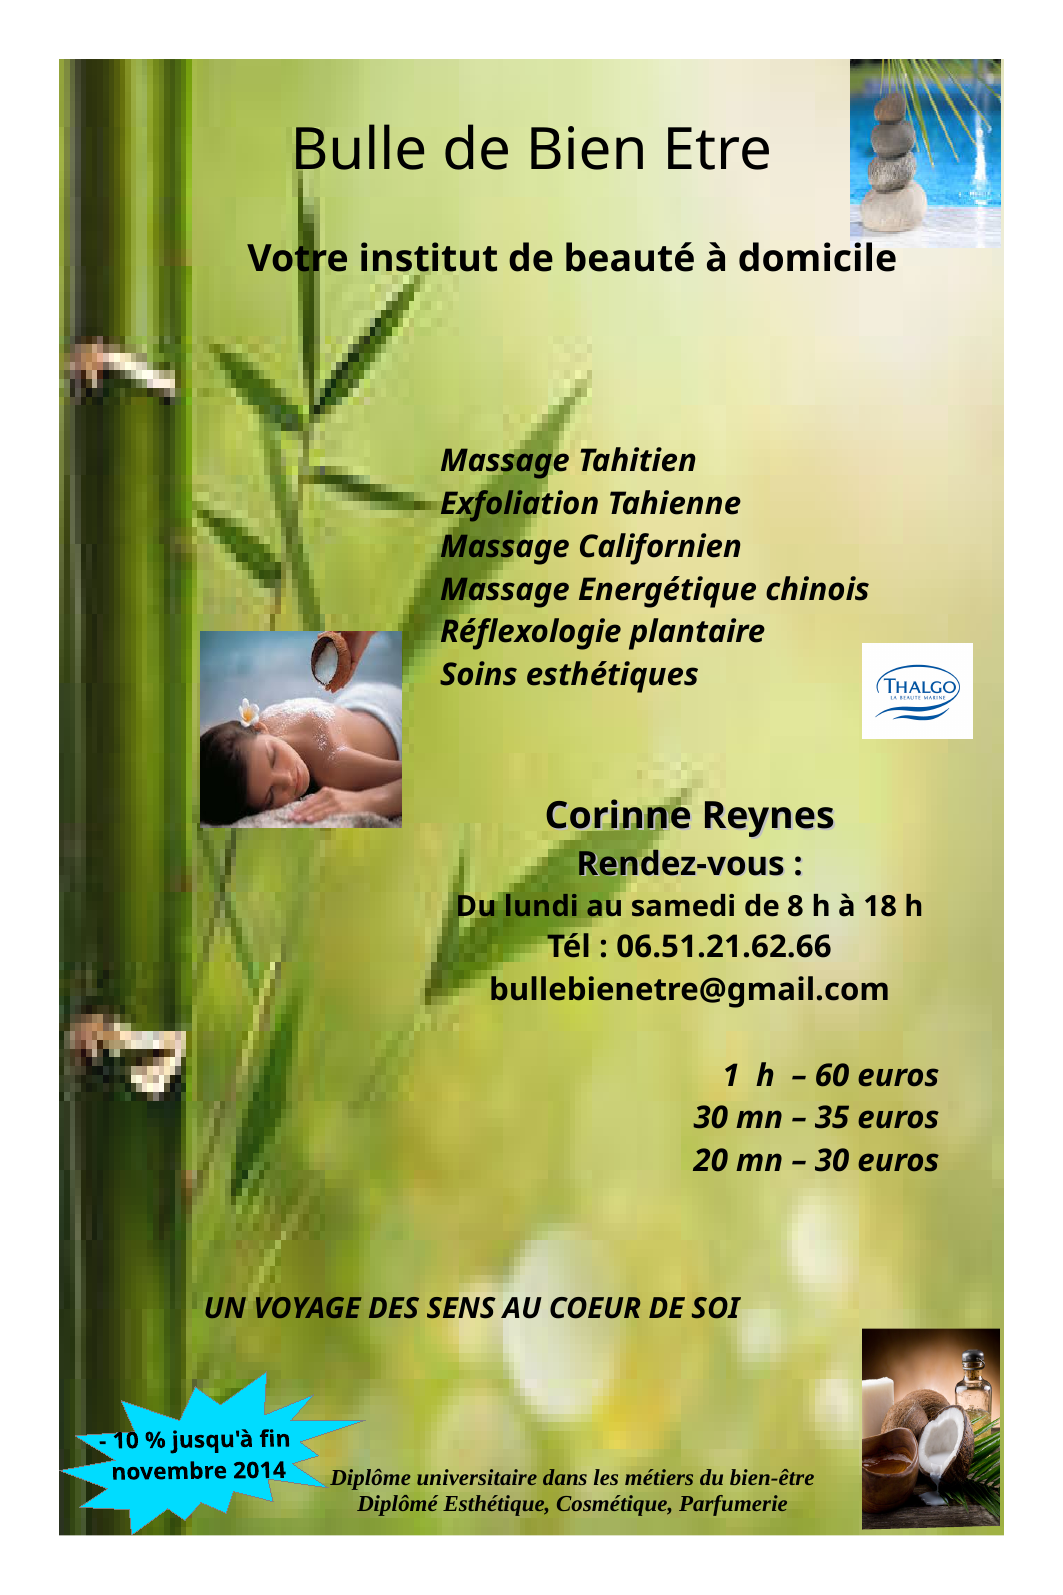

# Bulle de Bien Etre
Votre institut de beauté à domicile
UN VOYAGE DES SENS AU COEUR DE SOI
Massage Tahitien
Exfoliation Tahienne
Massage Californien
Massage Energétique chinois
Réflexologie plantaire
Soins esthétiques
Corinne Reynes
Rendez-vous :
Du lundi au samedi de 8 h à 18 h
Tél : 06.51.21.62.66
bullebienetre@gmail.com
1 h – 60 euros
30 mn – 35 euros
20 mn – 30 euros
- 10 % jusqu'à fin
novembre 2014